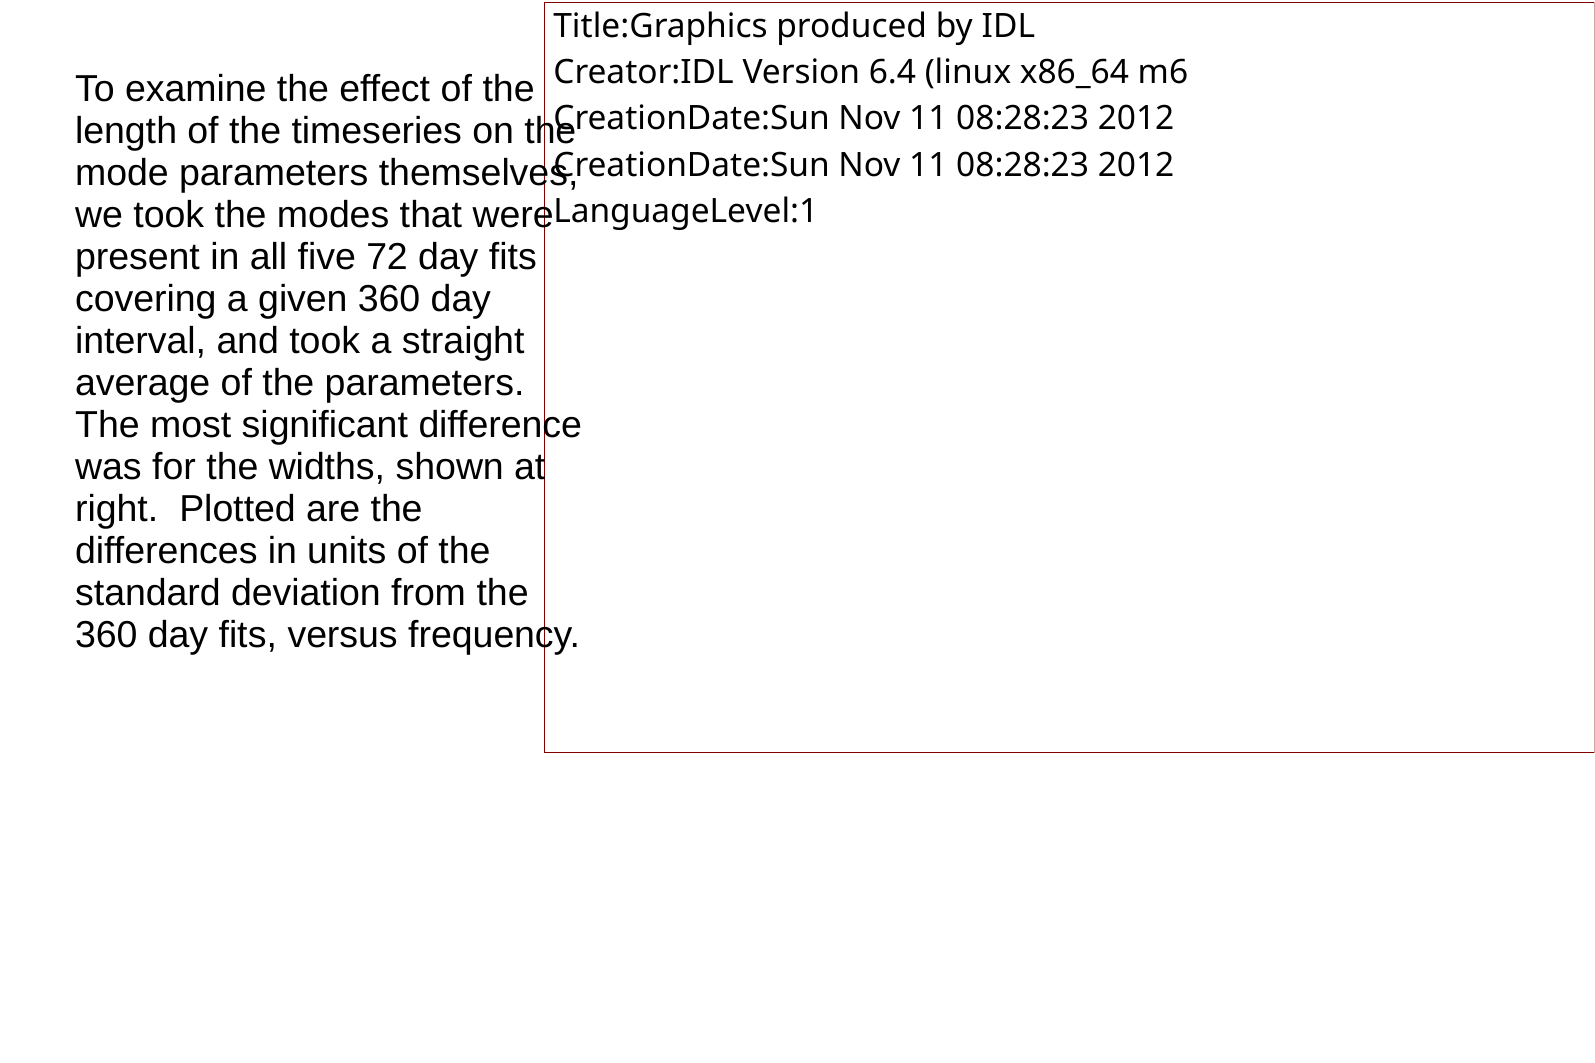

To examine the effect of the length of the timeseries on the mode parameters themselves, we took the modes that were present in all five 72 day fits covering a given 360 day interval, and took a straight average of the parameters. The most significant difference was for the widths, shown at right. Plotted are the differences in units of the standard deviation from the 360 day fits, versus frequency.